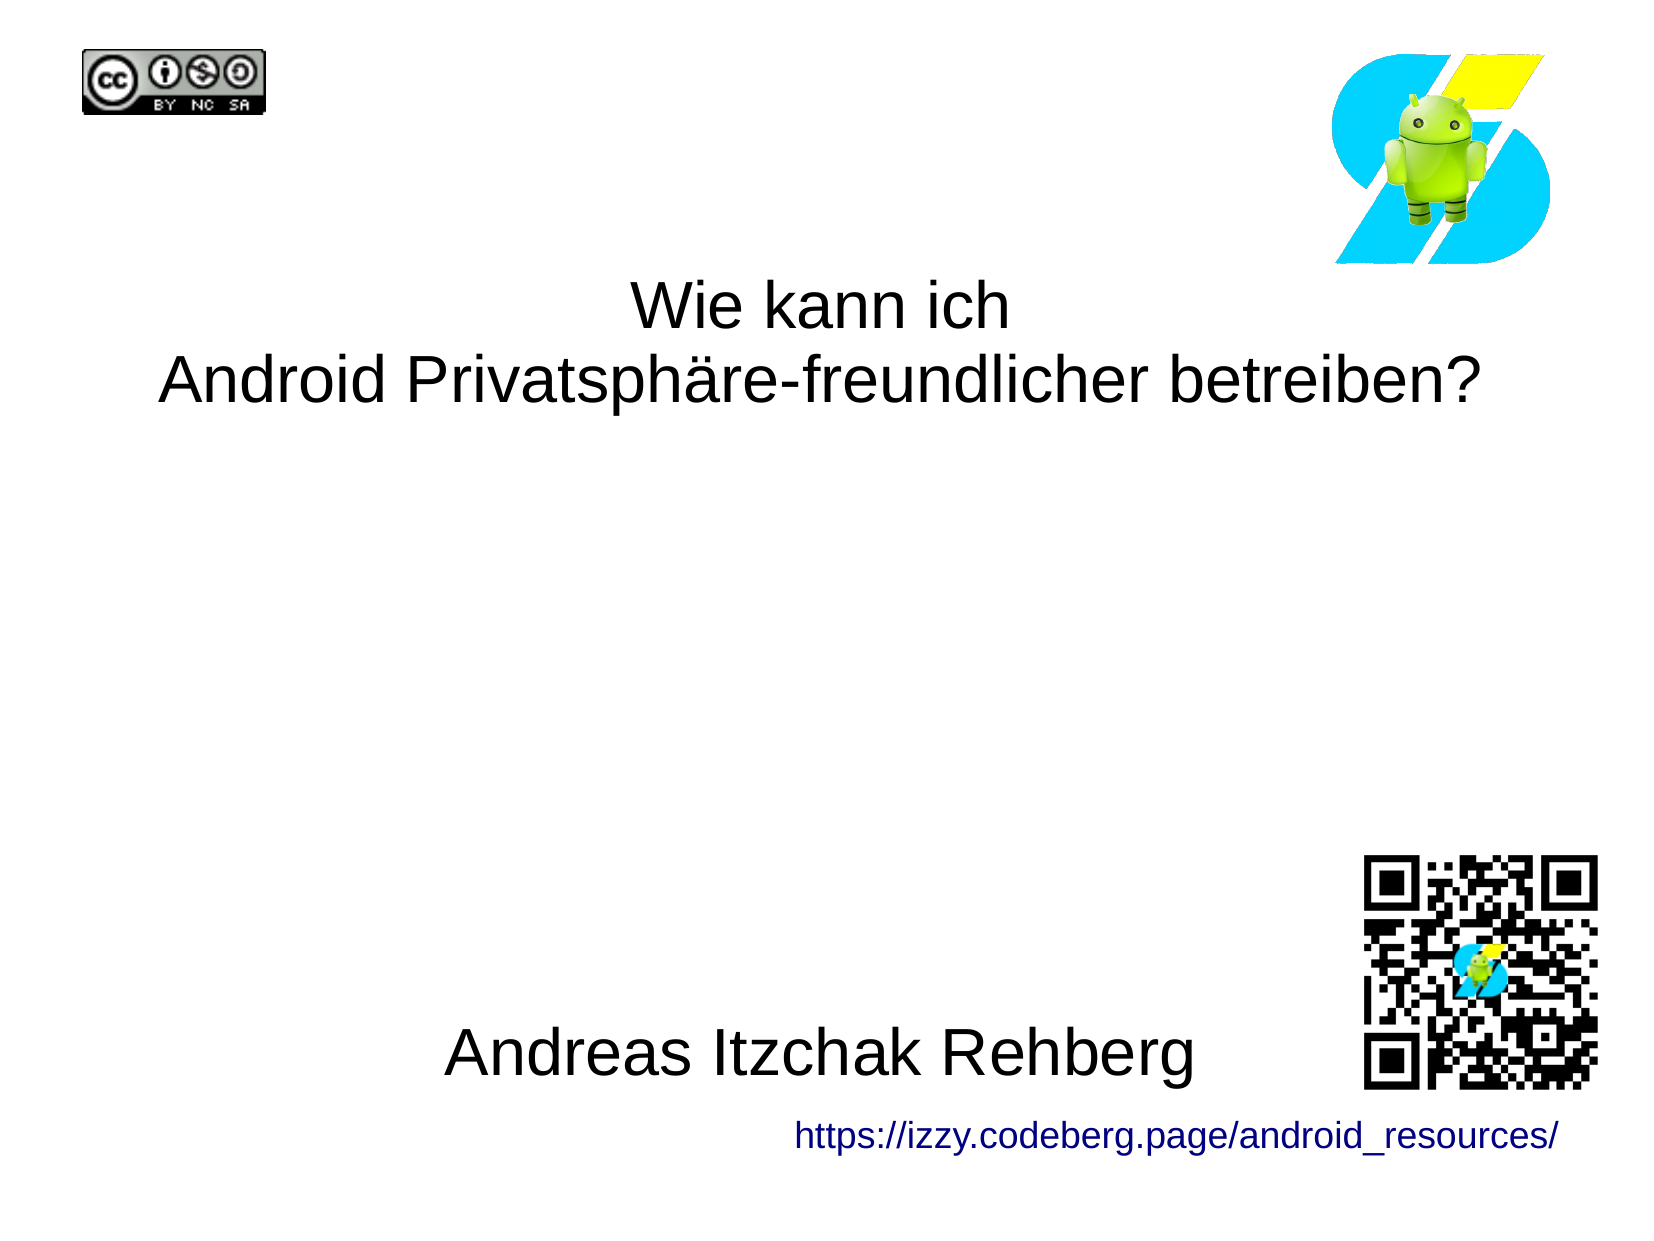

# Wie kann ich
Android Privatsphäre-freundlicher betreiben?
Andreas Itzchak Rehberg
https://izzy.codeberg.page/android_resources/